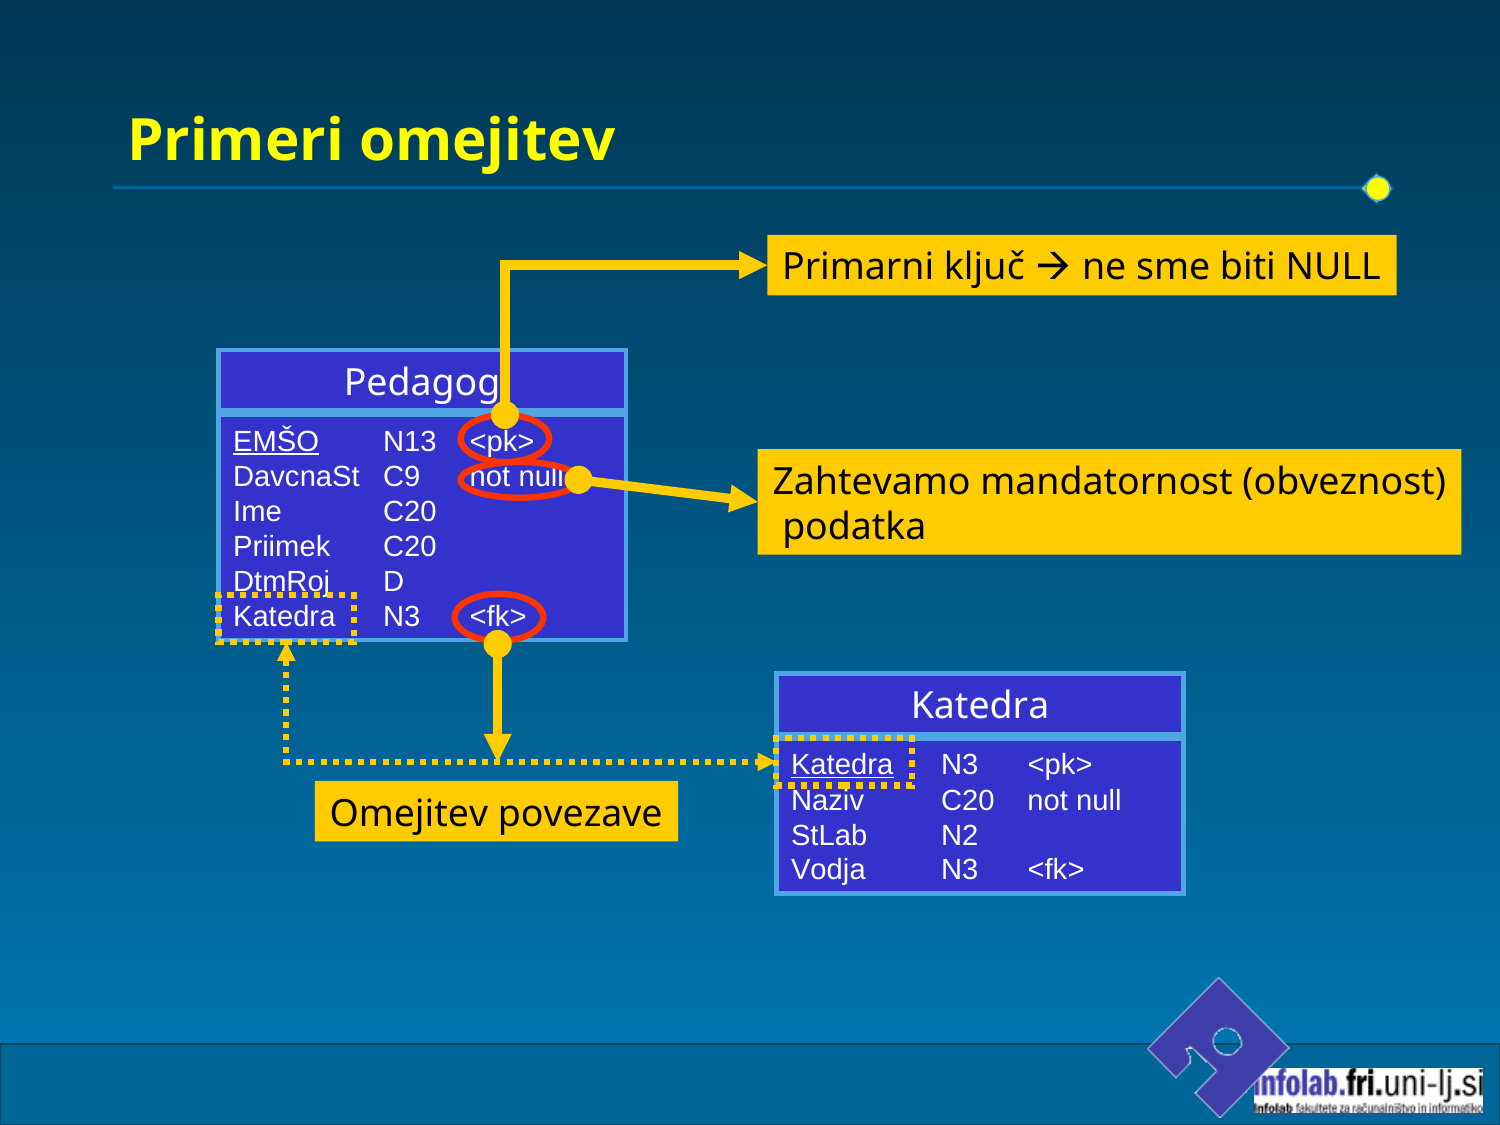

# Primeri omejitev
Primarni ključ  ne sme biti NULL
Pedagog
EMŠO	N13 <pk>
DavcnaSt	C9 not null
Ime	C20
Priimek	C20
DtmRoj	D
Katedra	N3 <fk>
Zahtevamo mandatornost (obveznost)
 podatka
Omejitev povezave
Katedra
Katedra	N3 <pk>
Naziv 	C20 not null
StLab	N2
Vodja	N3 <fk>